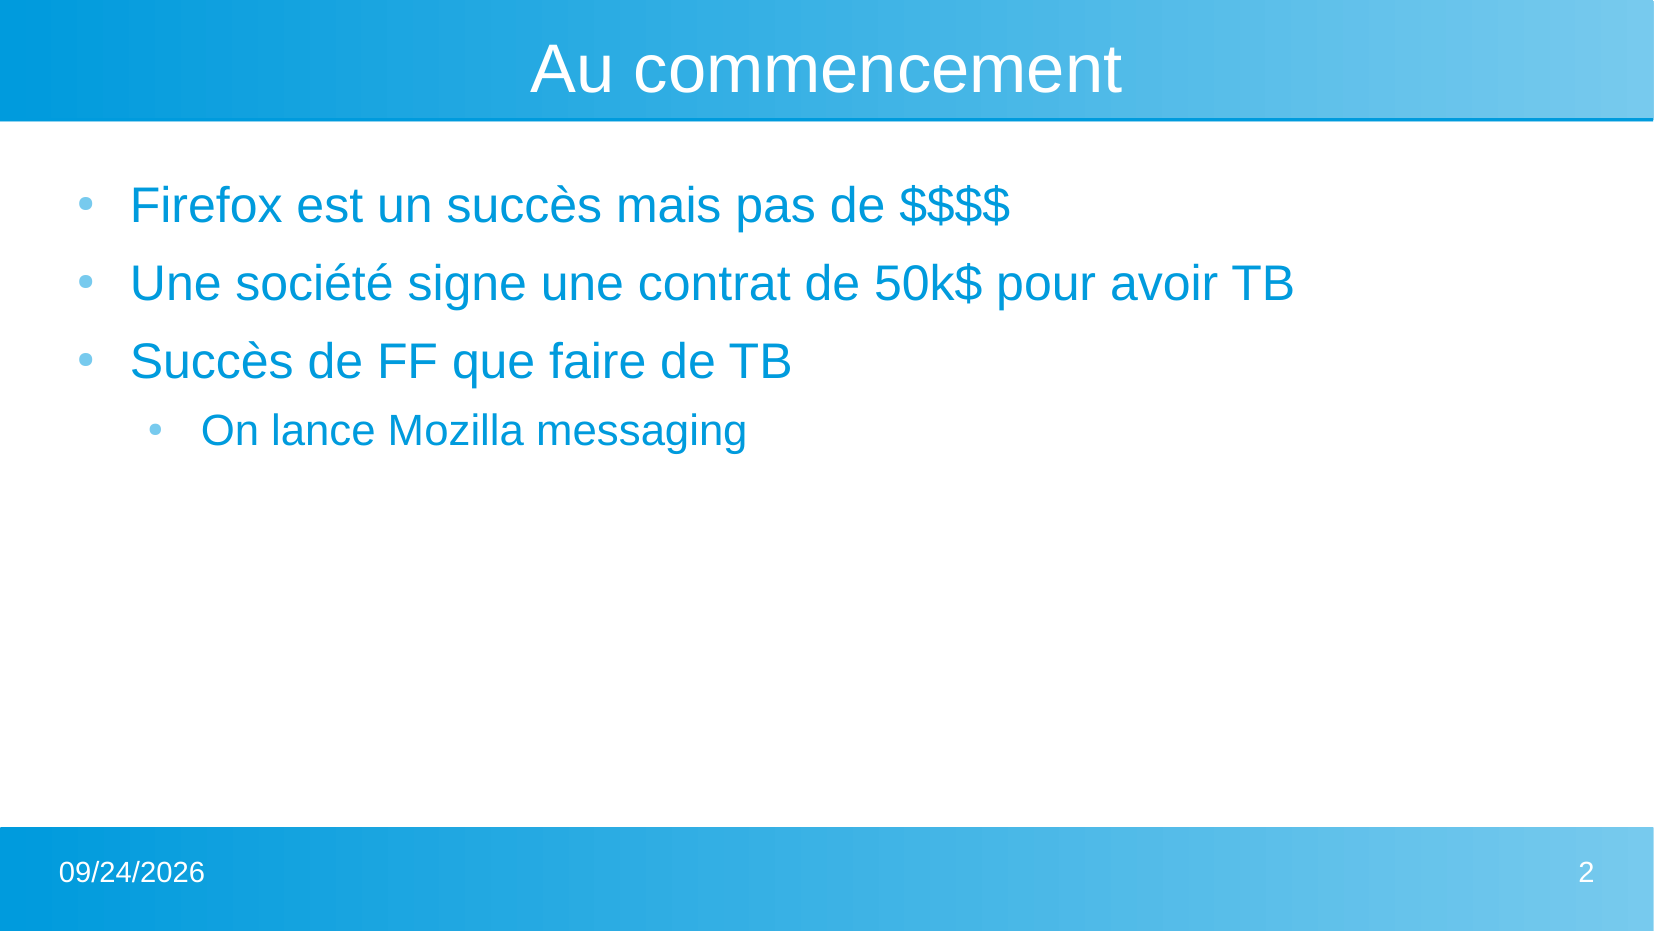

# Au commencement
Firefox est un succès mais pas de $$$$
Une société signe une contrat de 50k$ pour avoir TB
Succès de FF que faire de TB
On lance Mozilla messaging
2